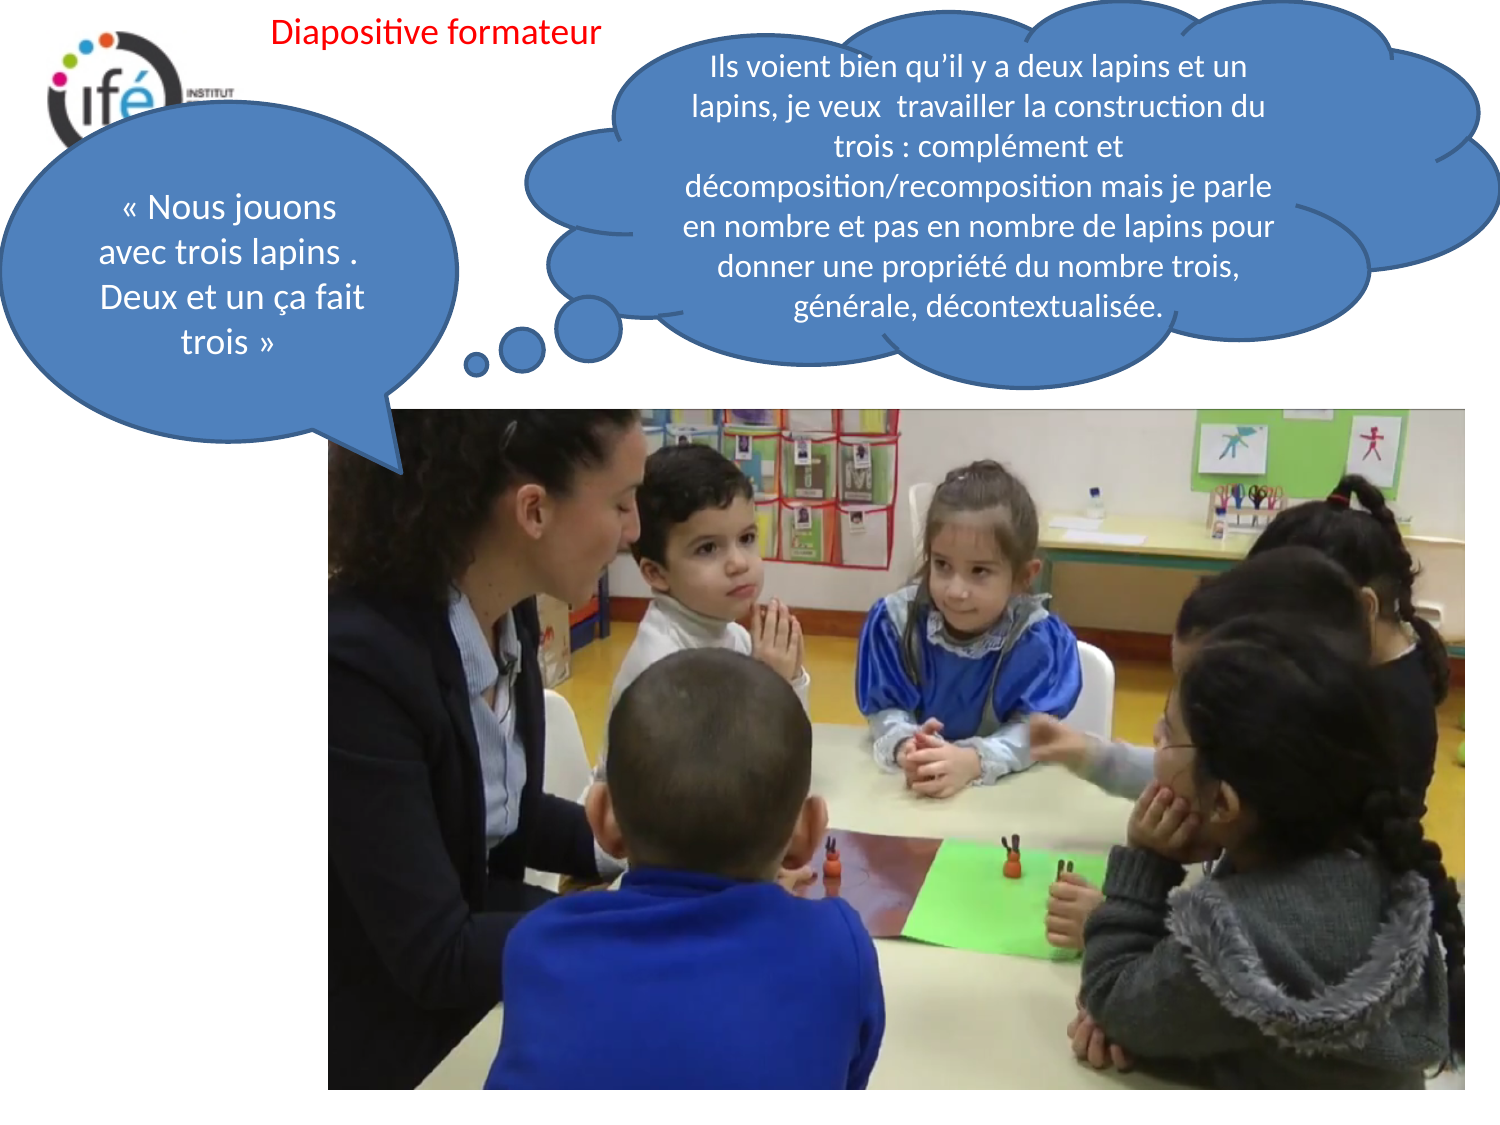

Diapositive formateur
Ils voient bien qu’il y a deux lapins et un lapins, je veux travailler la construction du trois : complément et décomposition/recomposition mais je parle en nombre et pas en nombre de lapins pour donner une propriété du nombre trois, générale, décontextualisée.
« Nous jouons avec trois lapins .  Deux et un ça fait trois »